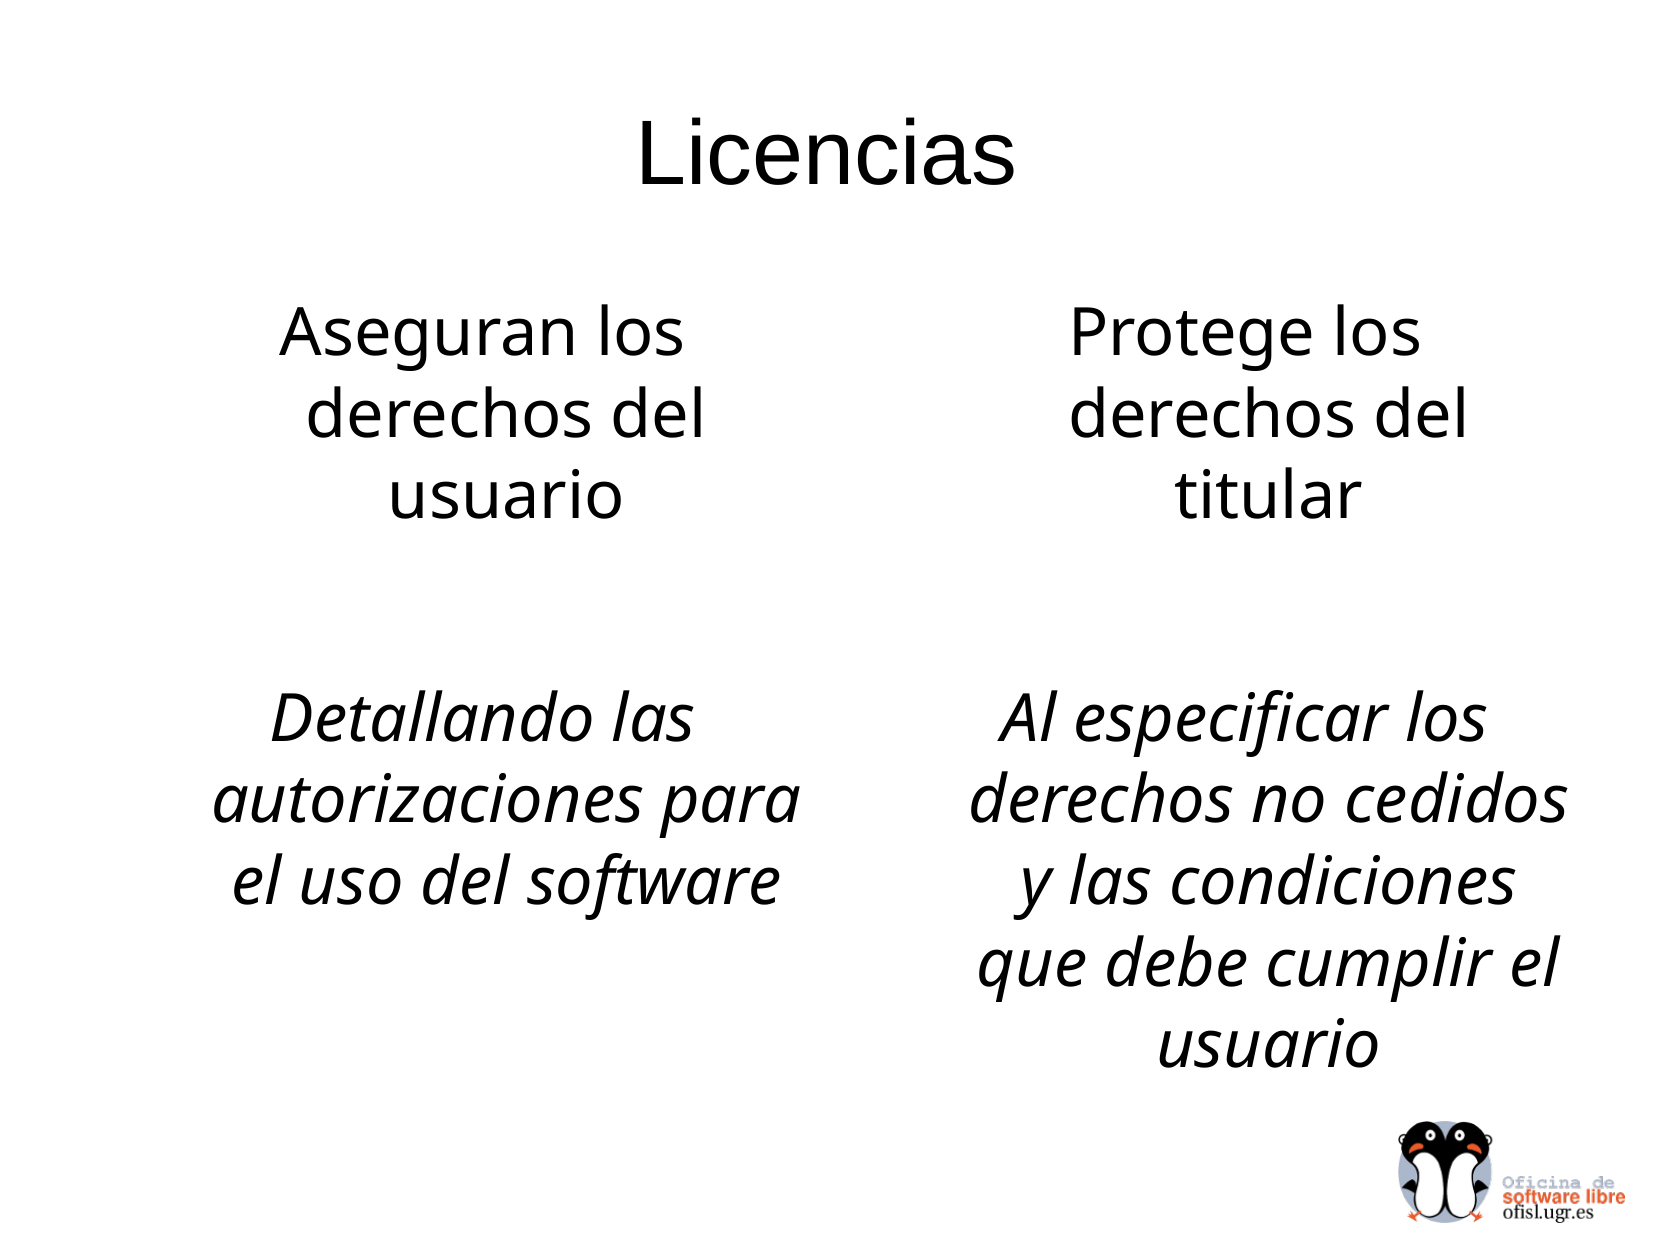

# Licencias
Aseguran los derechos del usuario
Detallando las autorizaciones para el uso del software
Protege los derechos del titular
Al especificar los derechos no cedidos y las condiciones que debe cumplir el usuario